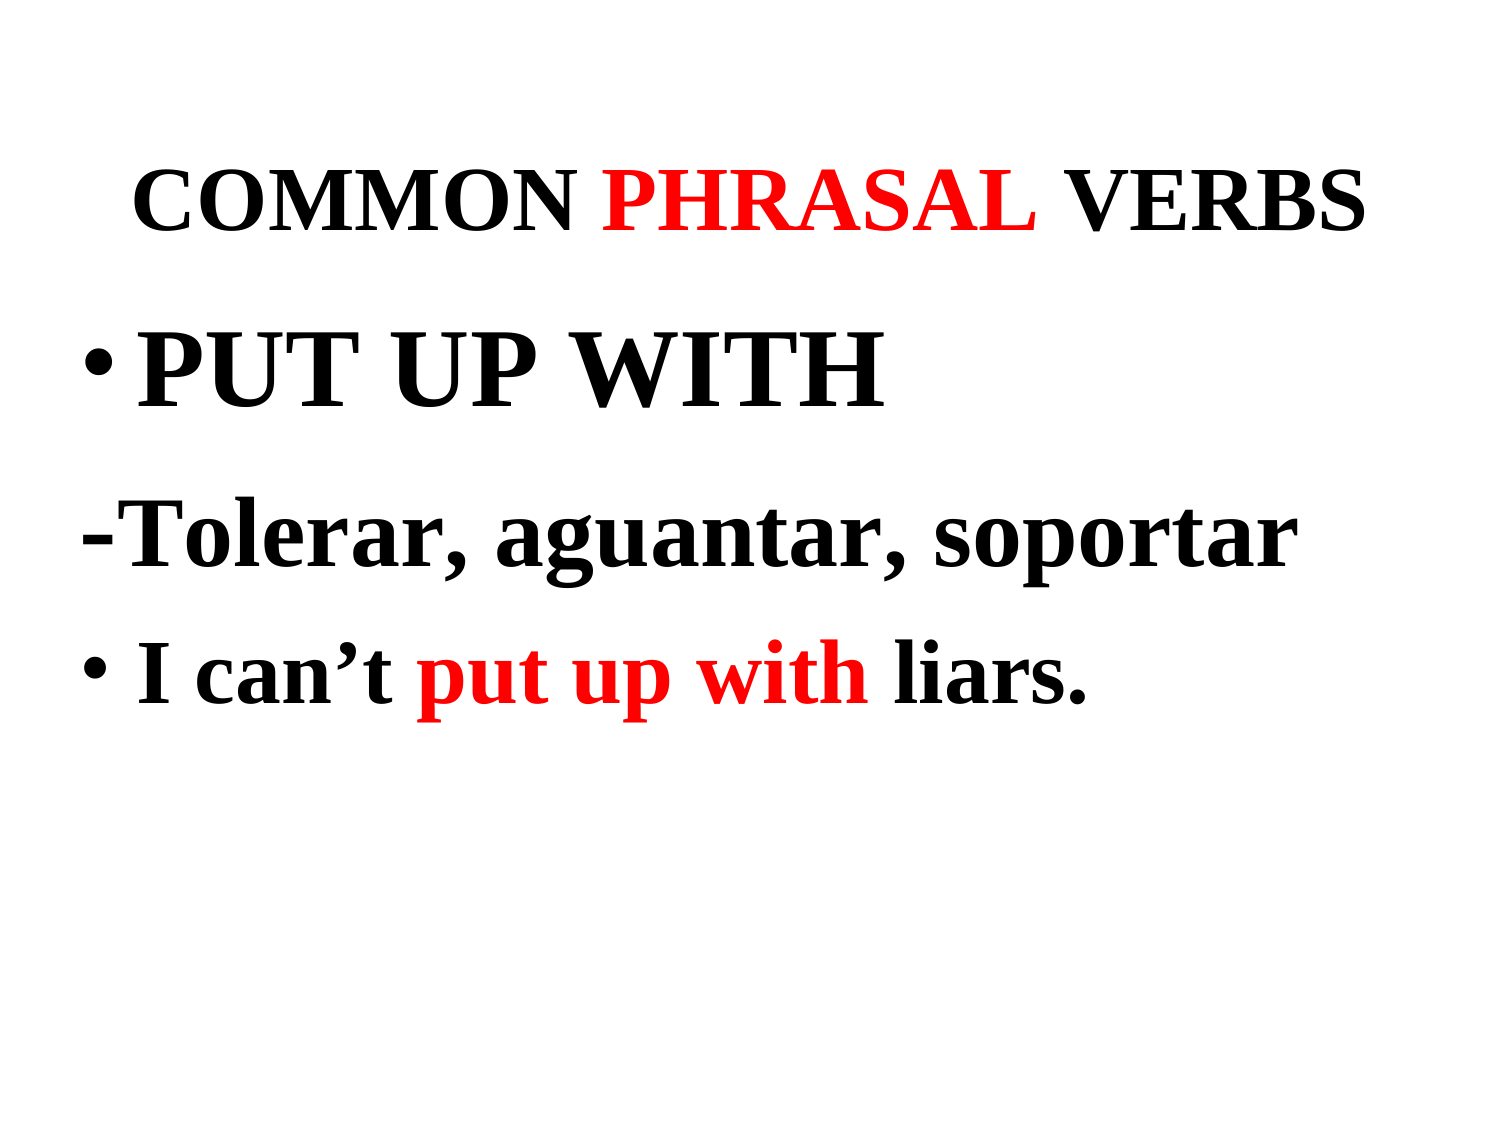

# COMMON PHRASAL VERBS
PUT UP WITH
-Tolerar, aguantar, soportar
I can’t put up with liars.